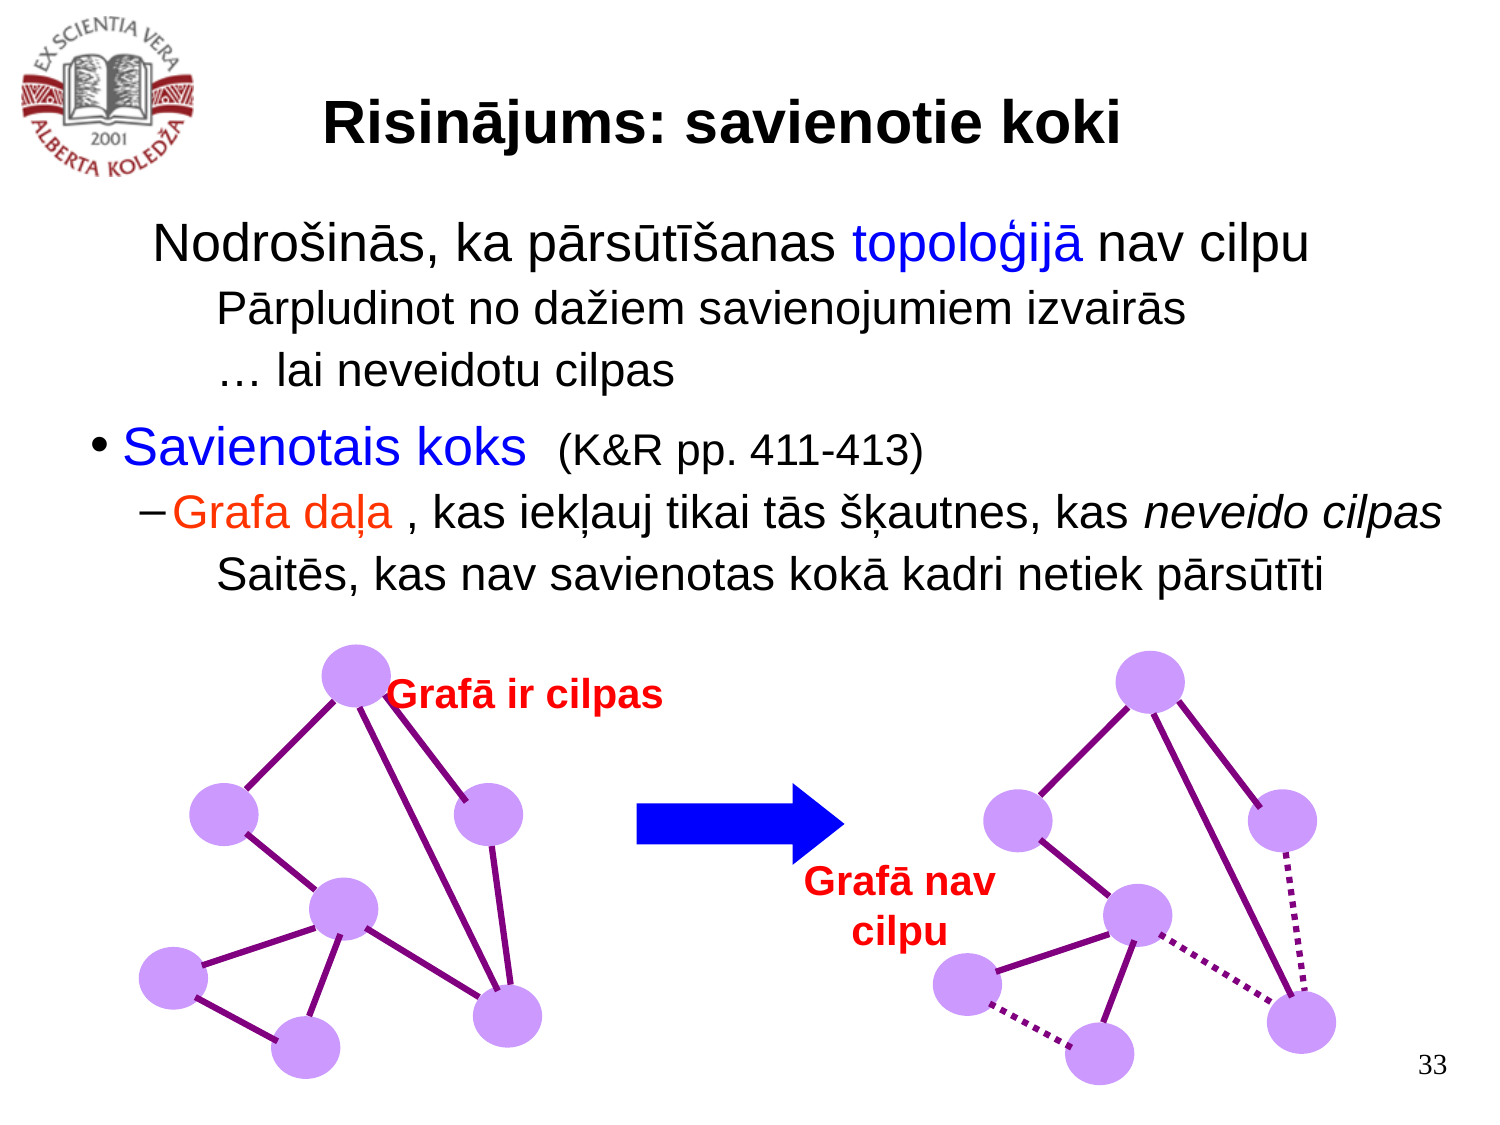

# Risinājums: savienotie koki
Nodrošinās, ka pārsūtīšanas topoloģijā nav cilpu
Pārpludinot no dažiem savienojumiem izvairās
… lai neveidotu cilpas
Savienotais koks (K&R pp. 411-413)
Grafa daļa , kas iekļauj tikai tās šķautnes, kas neveido cilpas
Saitēs, kas nav savienotas kokā kadri netiek pārsūtīti
Grafā ir cilpas
Grafā nav cilpu